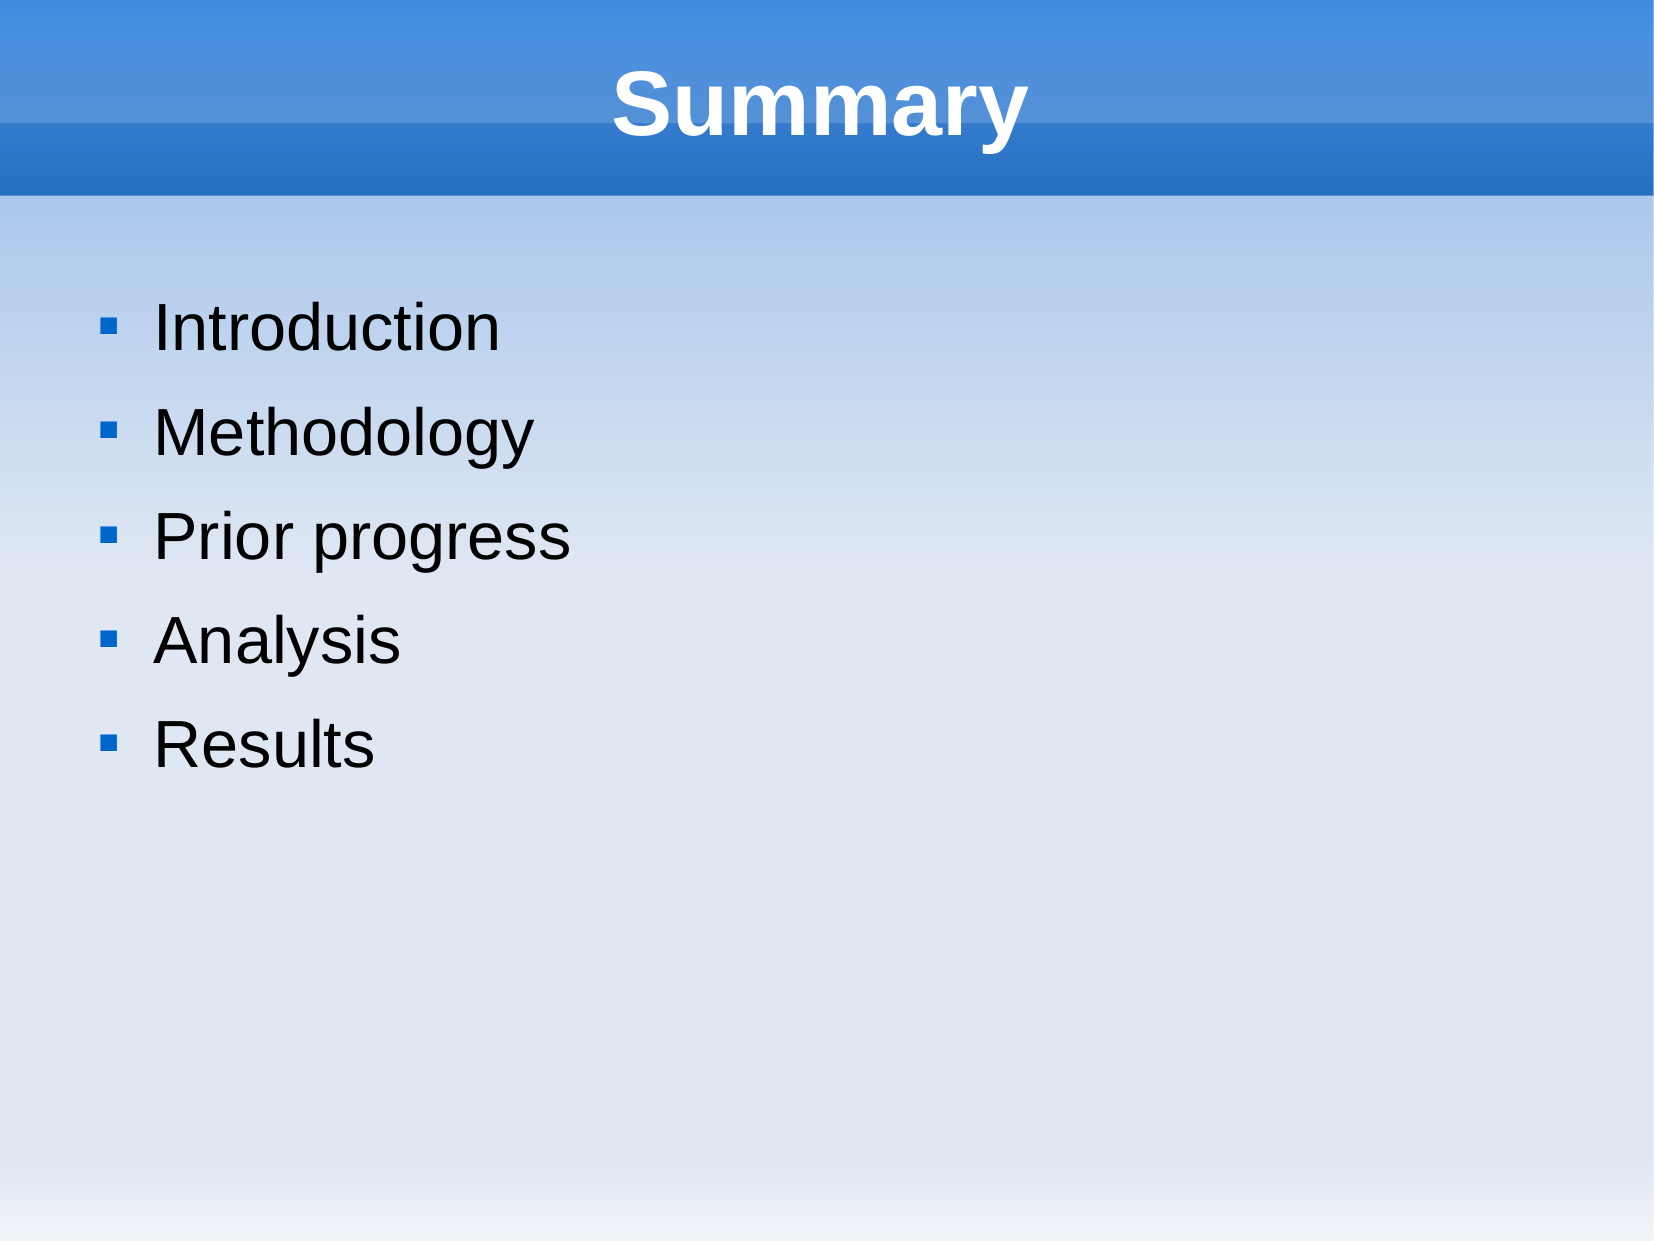

# Summary
Introduction
Methodology
Prior progress
Analysis
Results